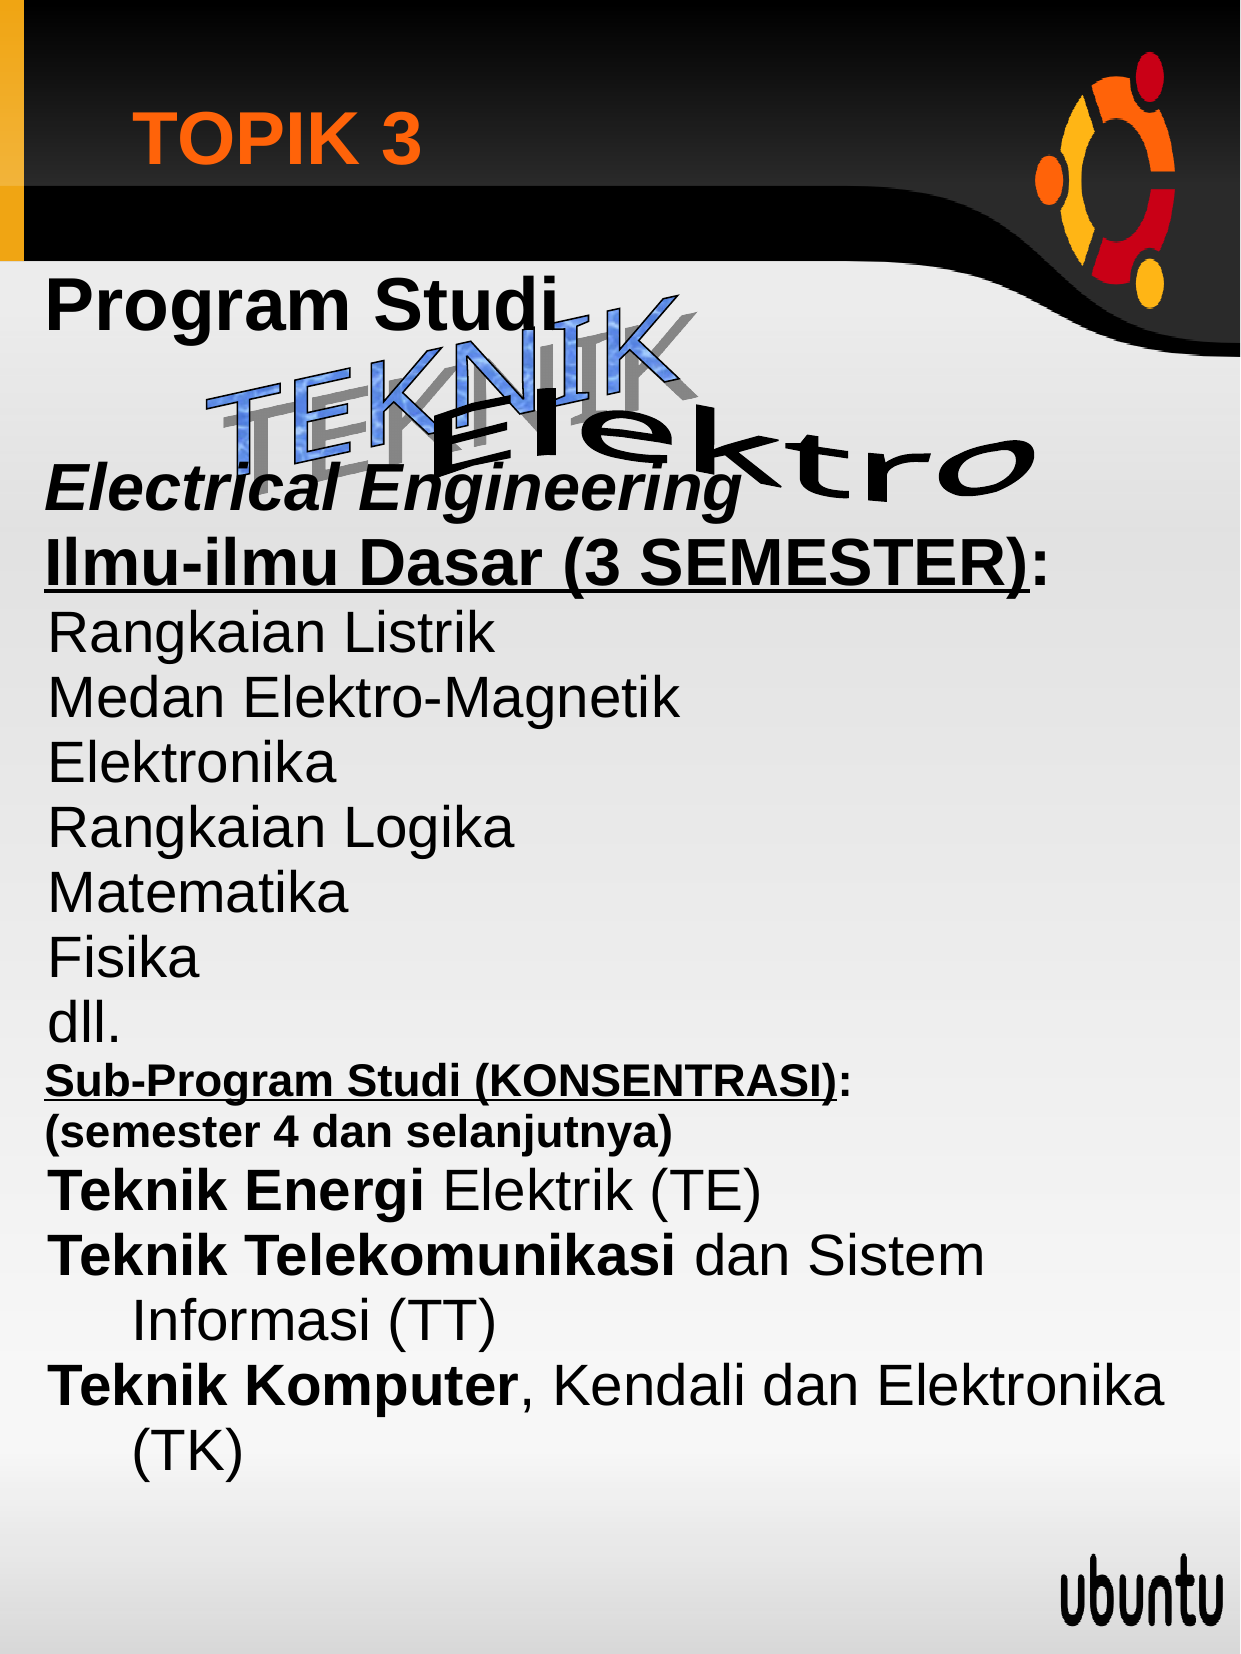

TOPIK 3
Program Studi
TEKNIK
Elektro
Electrical Engineering
Ilmu-ilmu Dasar (3 SEMESTER):
Rangkaian Listrik
Medan Elektro-Magnetik
Elektronika
Rangkaian Logika
Matematika
Fisika
dll.
Sub-Program Studi (KONSENTRASI):
(semester 4 dan selanjutnya)
Teknik Energi Elektrik (TE)
Teknik Telekomunikasi dan Sistem Informasi (TT)
Teknik Komputer, Kendali dan Elektronika (TK)